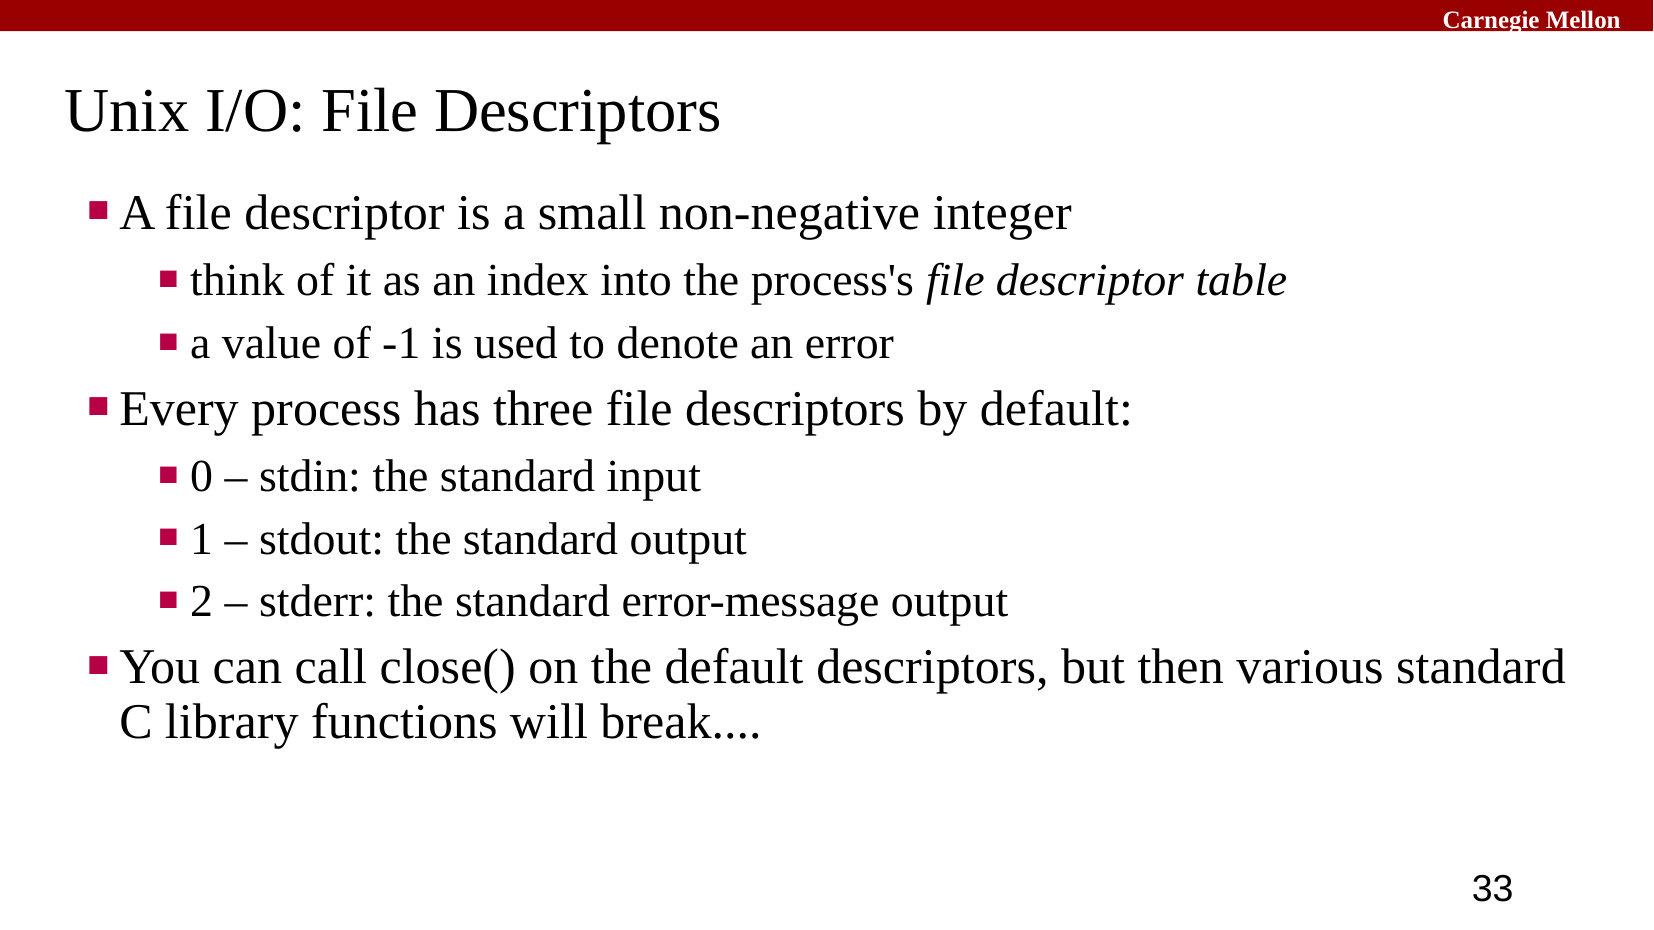

# Unix I/O: File Descriptors
A file descriptor is a small non-negative integer
think of it as an index into the process's file descriptor table
a value of -1 is used to denote an error
Every process has three file descriptors by default:
0 – stdin: the standard input
1 – stdout: the standard output
2 – stderr: the standard error-message output
You can call close() on the default descriptors, but then various standard C library functions will break....